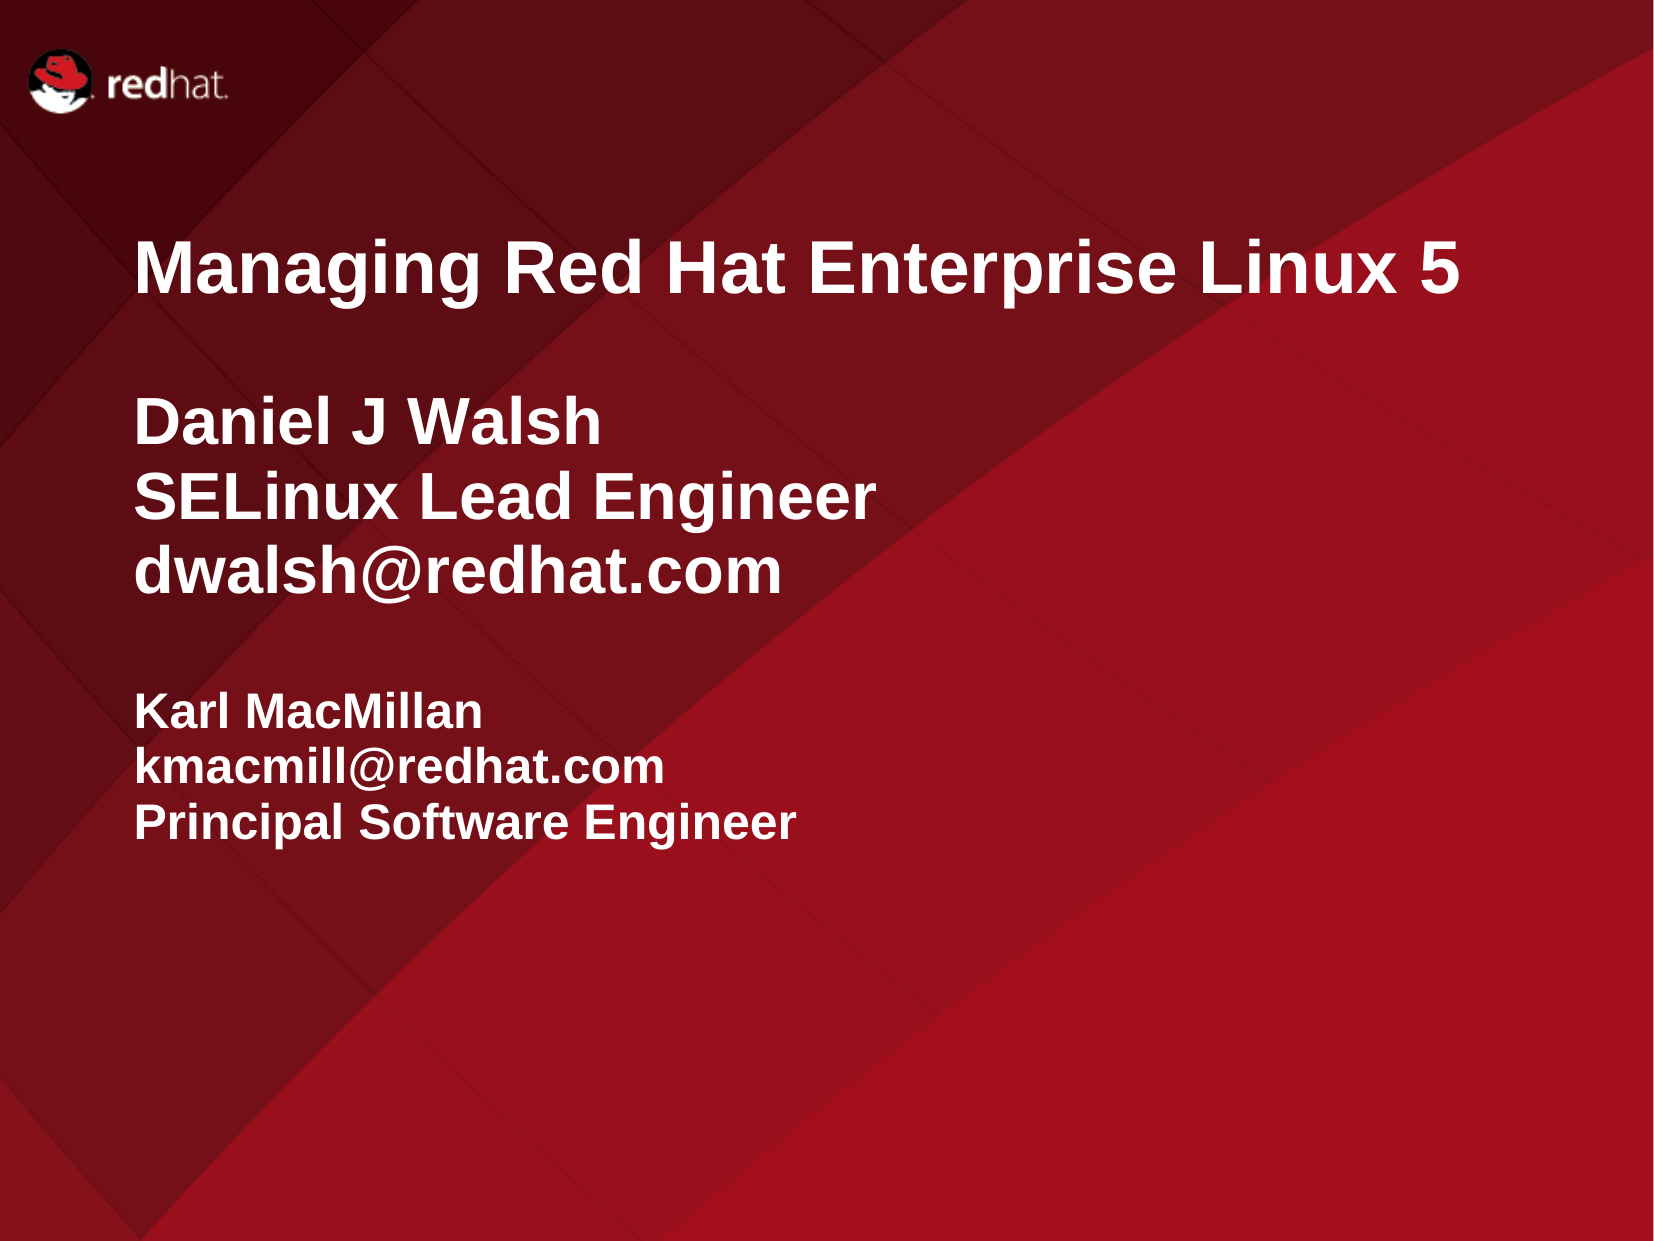

Managing Red Hat Enterprise Linux 5
Daniel J Walsh
SELinux Lead Engineer
dwalsh@redhat.com
Karl MacMillan
kmacmill@redhat.com
Principal Software Engineer